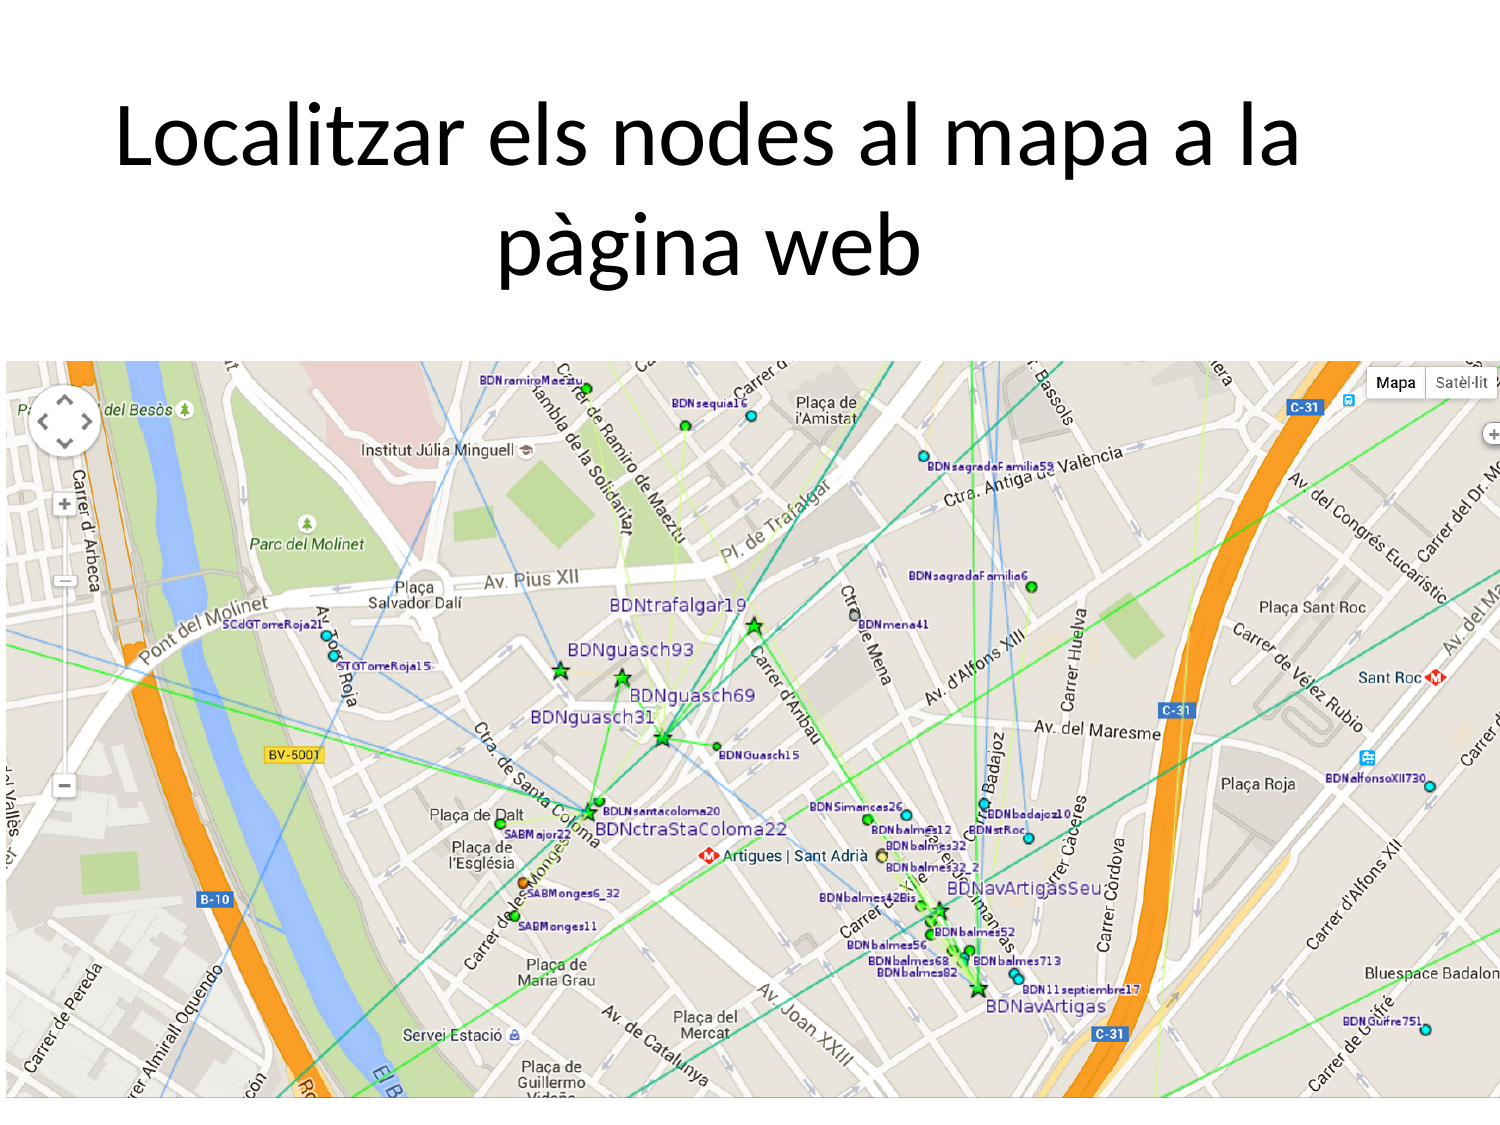

Localitzar els nodes al mapa a la pàgina web